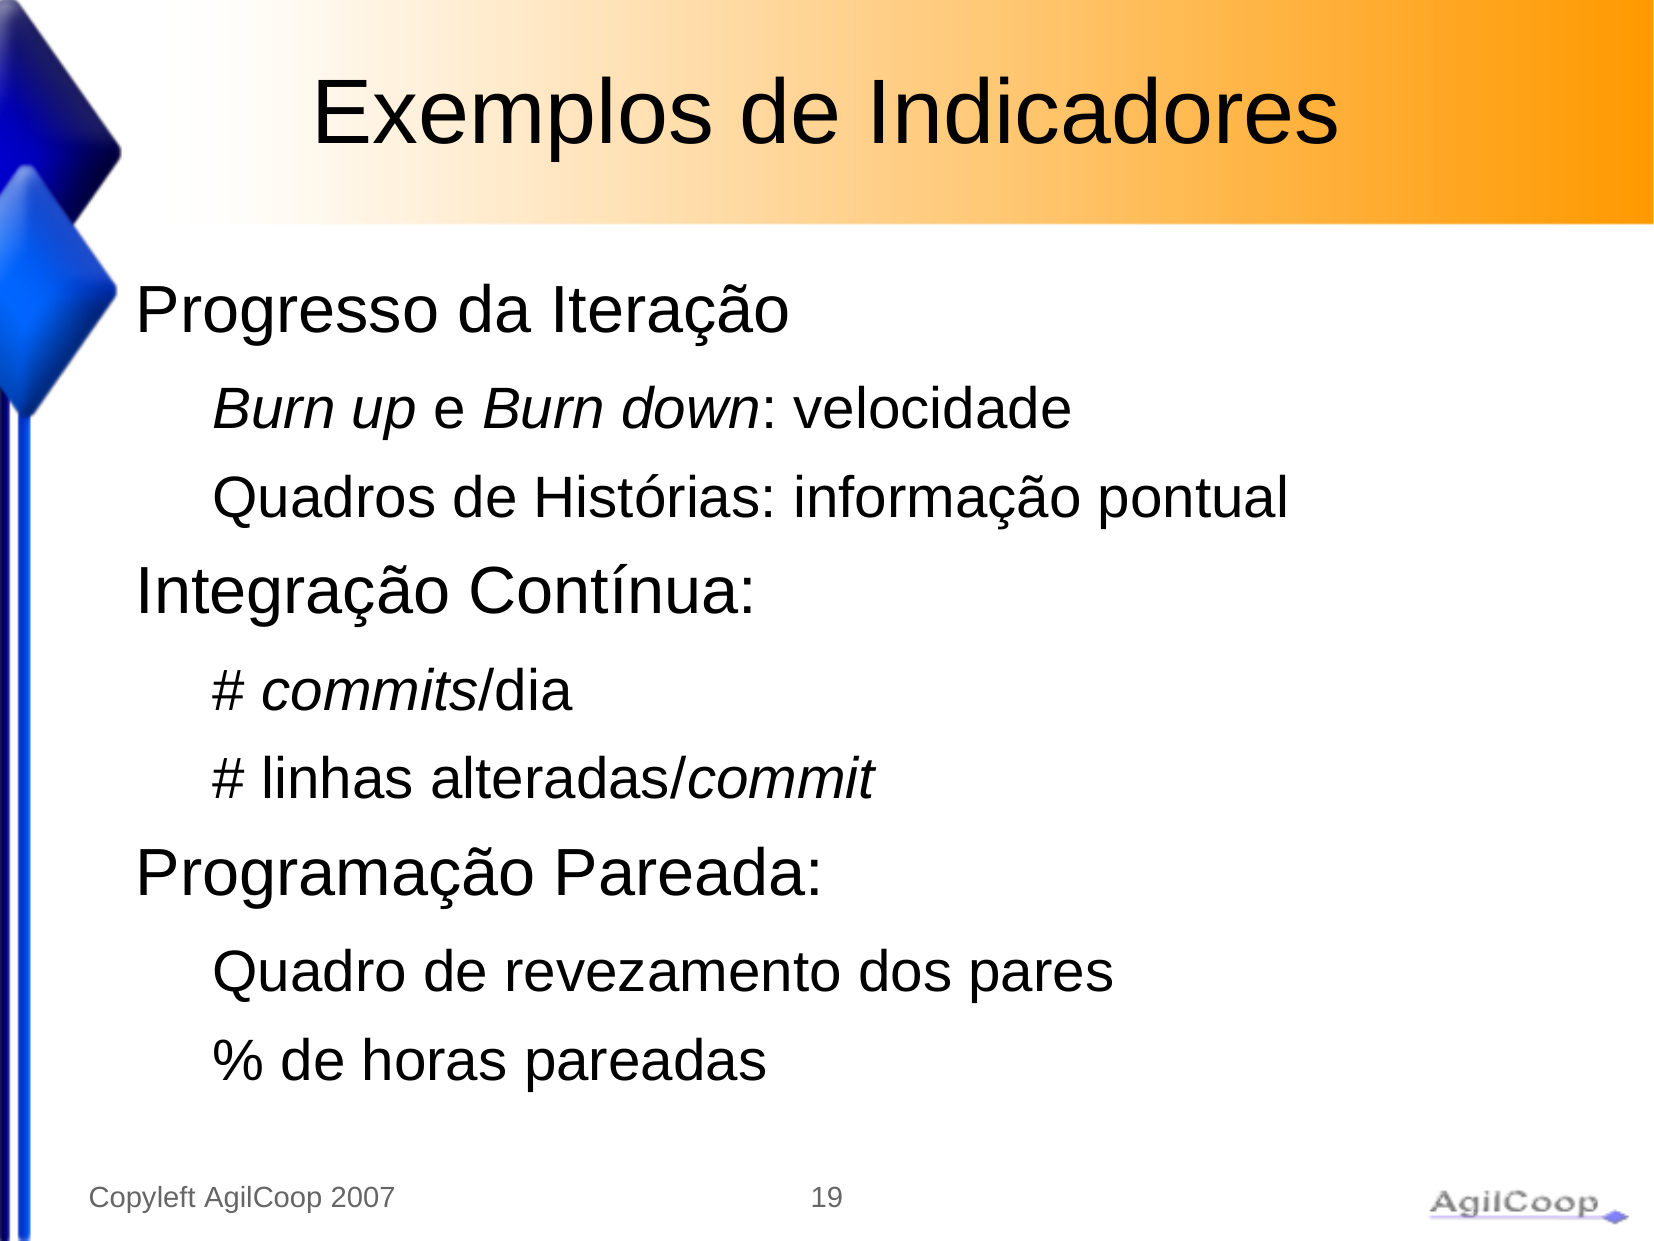

# Exemplos de Indicadores
Progresso da Iteração
Burn up e Burn down: velocidade
Quadros de Histórias: informação pontual
Integração Contínua:
# commits/dia
# linhas alteradas/commit
Programação Pareada:
Quadro de revezamento dos pares
% de horas pareadas
Copyleft AgilCoop 2007
19